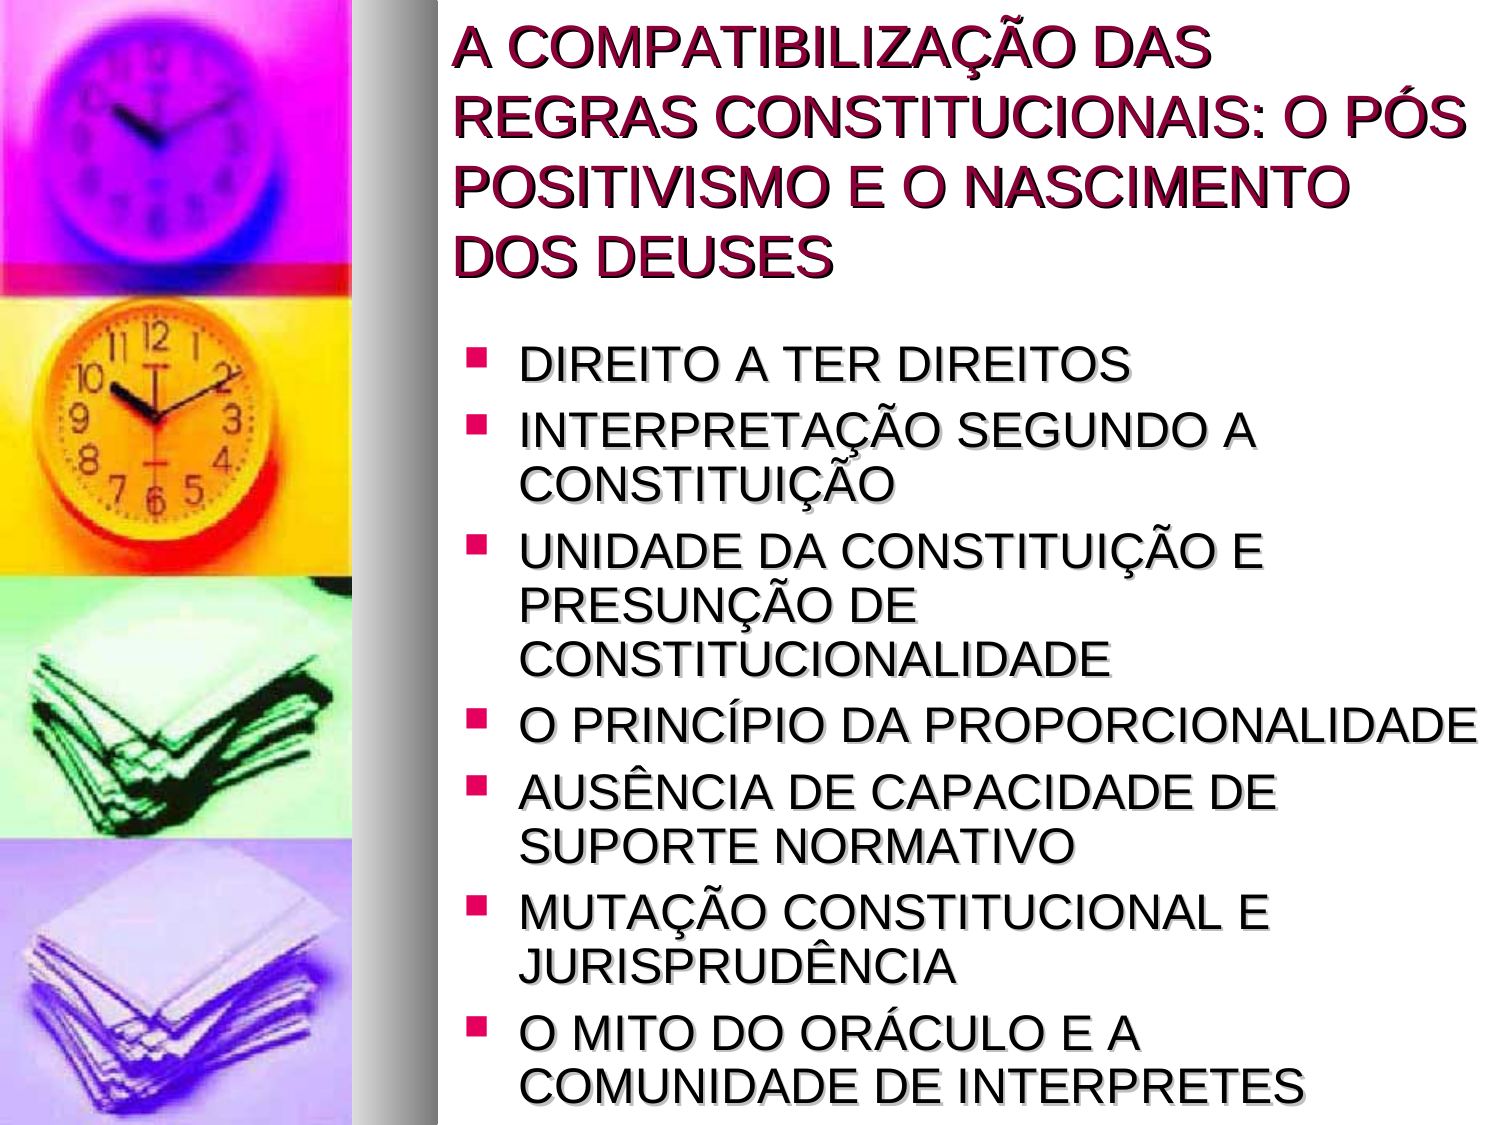

# A COMPATIBILIZAÇÃO DAS REGRAS CONSTITUCIONAIS: O PÓS POSITIVISMO E O NASCIMENTO DOS DEUSES
DIREITO A TER DIREITOS
INTERPRETAÇÃO SEGUNDO A CONSTITUIÇÃO
UNIDADE DA CONSTITUIÇÃO E PRESUNÇÃO DE CONSTITUCIONALIDADE
O PRINCÍPIO DA PROPORCIONALIDADE
AUSÊNCIA DE CAPACIDADE DE SUPORTE NORMATIVO
MUTAÇÃO CONSTITUCIONAL E JURISPRUDÊNCIA
O MITO DO ORÁCULO E A COMUNIDADE DE INTERPRETES